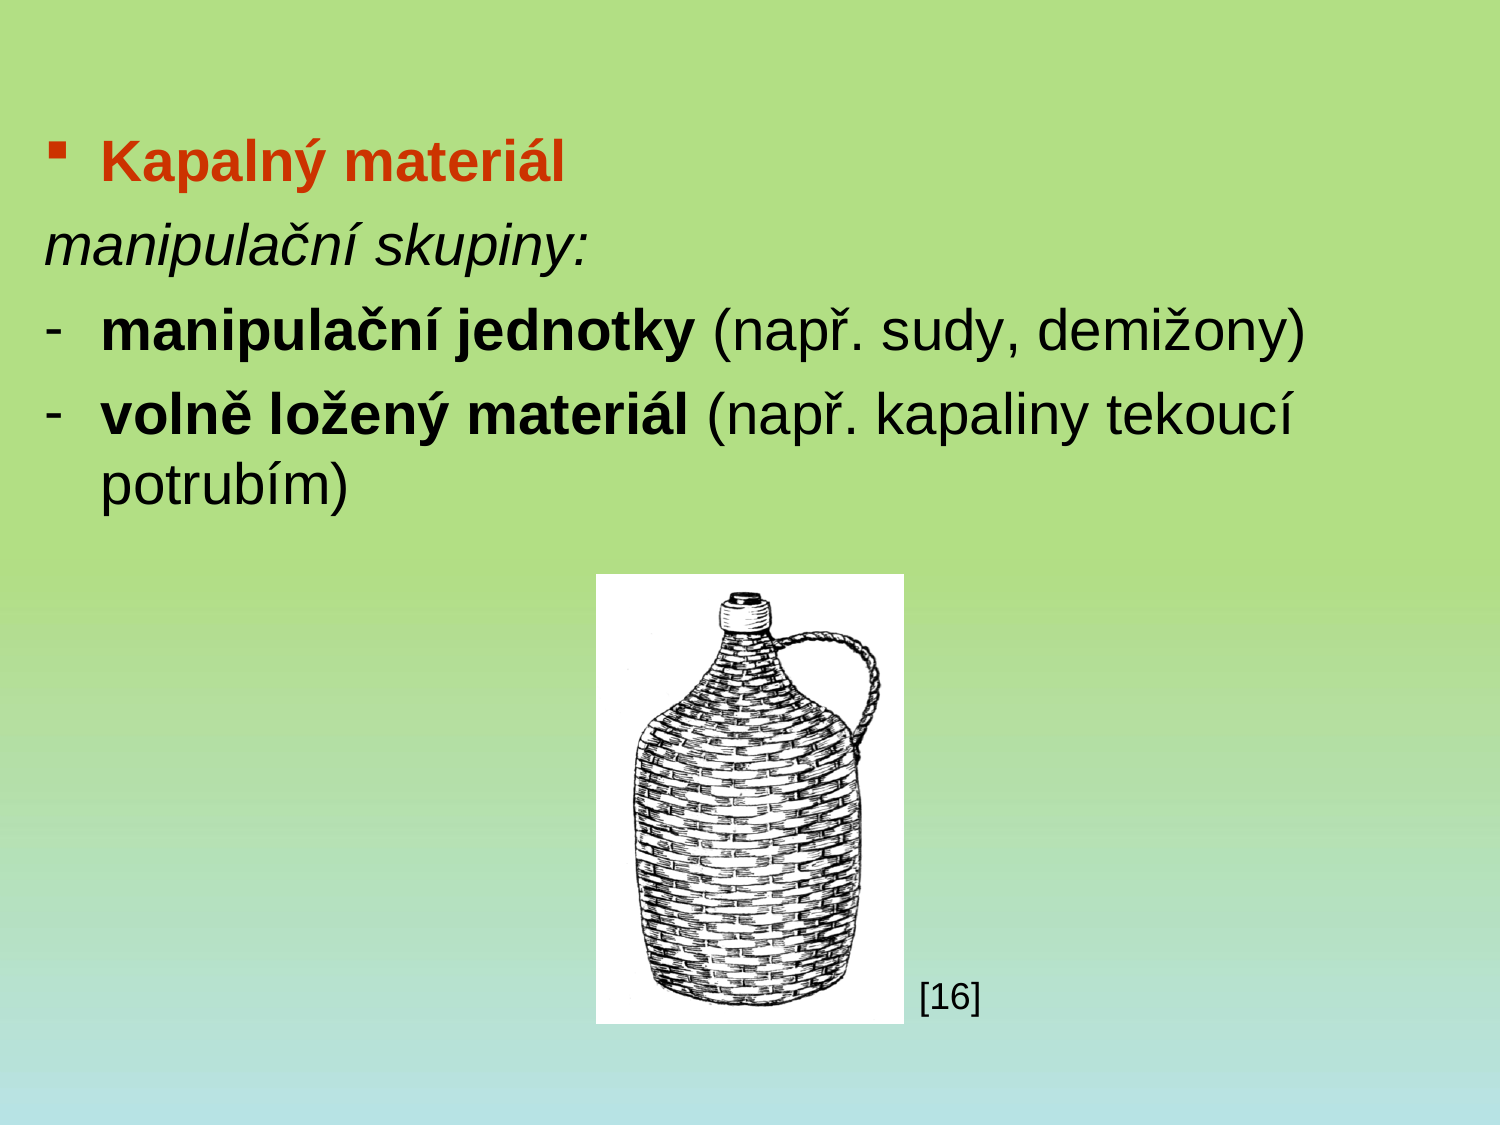

# Kapalný materiál
manipulační skupiny:
manipulační jednotky (např. sudy, demižony)
volně ložený materiál (např. kapaliny tekoucí potrubím)
[16]